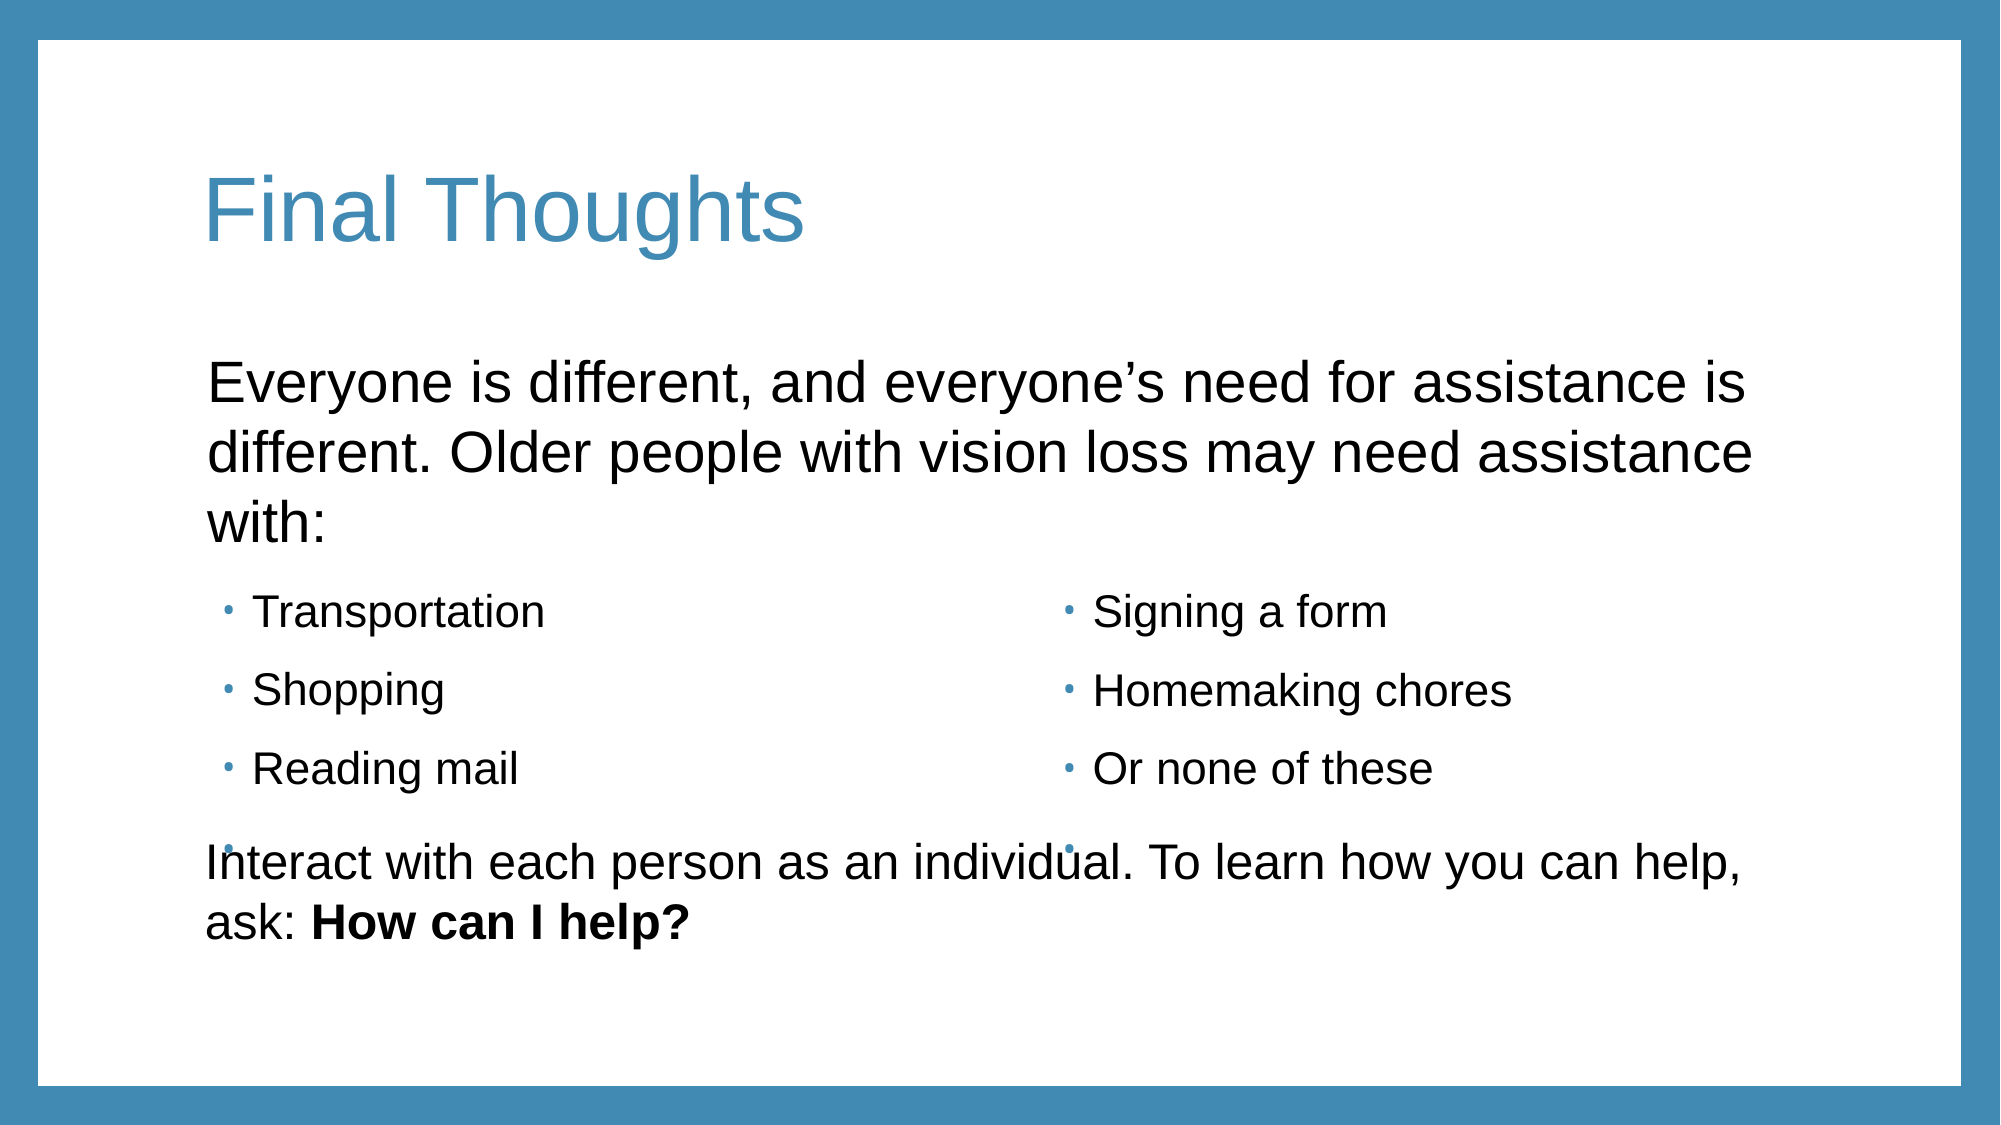

# Final Thoughts
Everyone is different, and everyone’s need for assistance is different. Older people with vision loss may need assistance with:
Transportation
Shopping
Reading mail
Signing a form
Homemaking chores
Or none of these
Interact with each person as an individual. To learn how you can help, ask: How can I help?